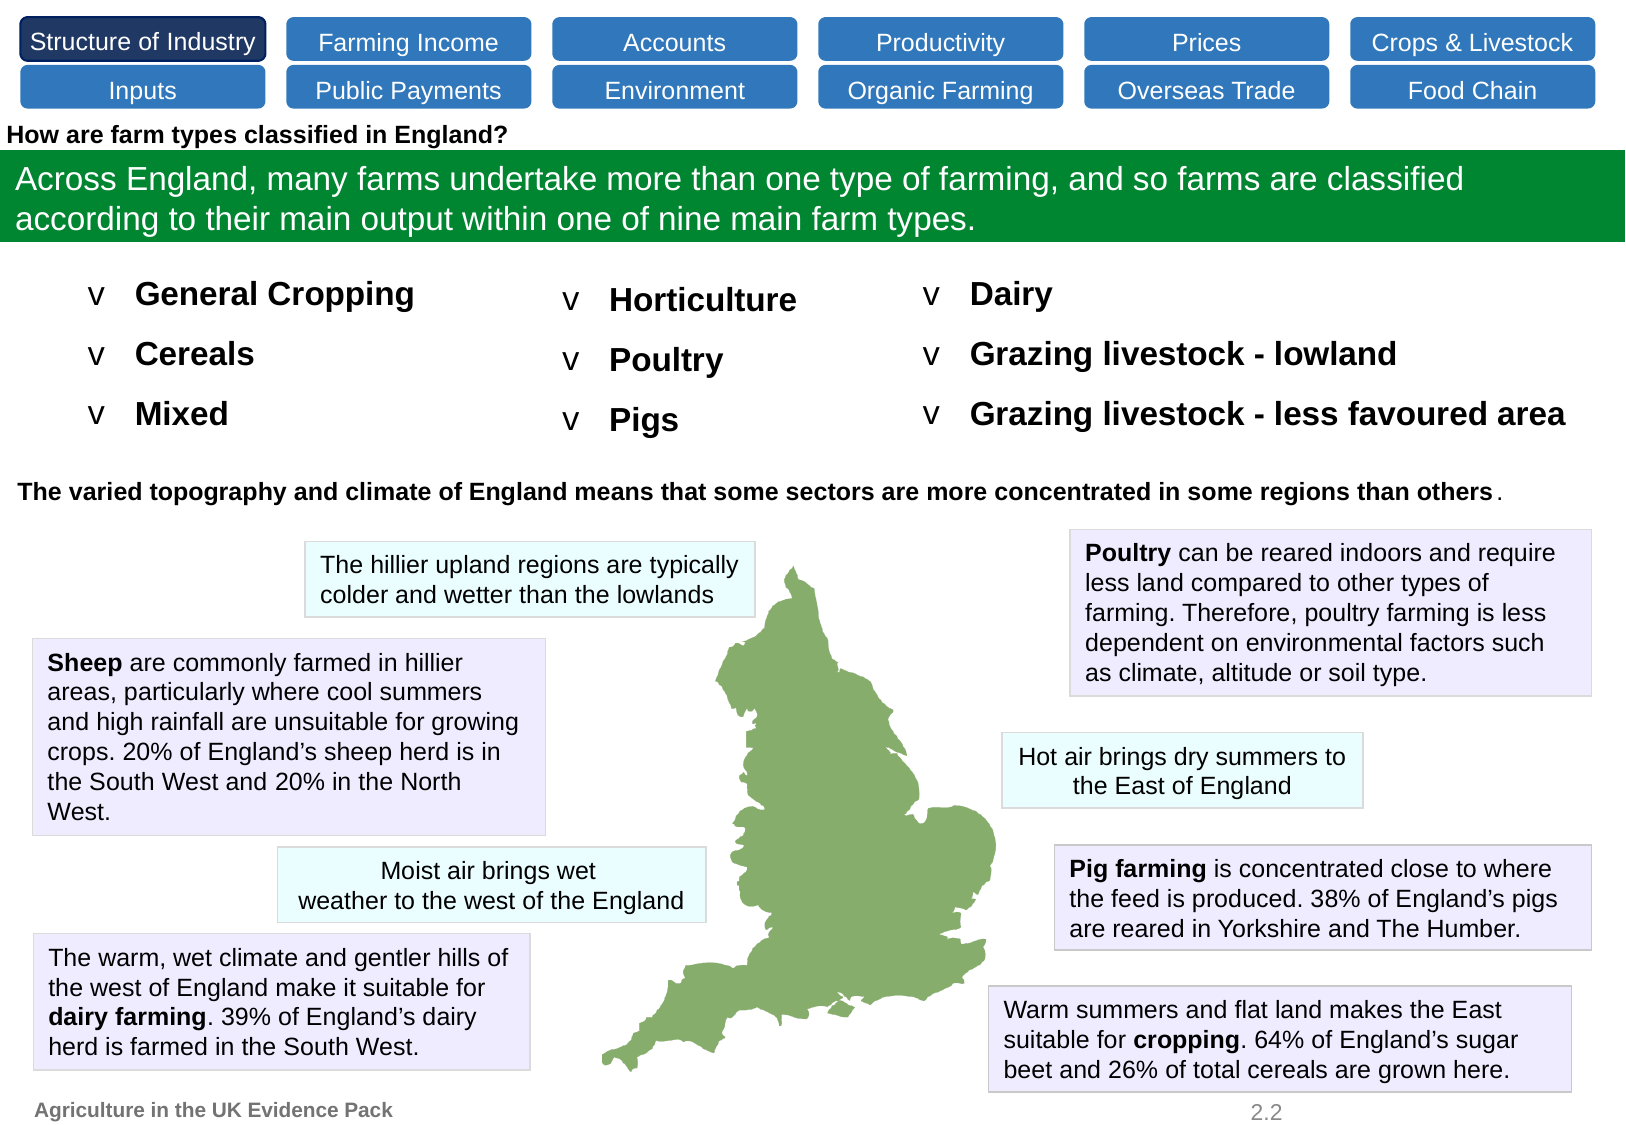

Structure of Industry
Farming Income
Accounts
Productivity
Prices
Crops & Livestock
Inputs
Public Payments
Environment
Organic Farming
Overseas Trade
Food Chain
# Slide 2.2 - How are farm types classified in England?
How are farm types classified in England?
Across England, many farms undertake more than one type of farming, and so farms are classified according to their main output within one of nine main farm types.
General Cropping
Cereals
Mixed
Dairy
Grazing livestock - lowland
Grazing livestock - less favoured area
Horticulture
Poultry
Pigs
The varied topography and climate of England means that some sectors are more concentrated in some regions than others.
Poultry can be reared indoors and require less land compared to other types of farming. Therefore, poultry farming is less dependent on environmental factors such as climate, altitude or soil type.
The hillier upland regions are typically colder and wetter than the lowlands
Sheep are commonly farmed in hillier areas, particularly where cool summers and high rainfall are unsuitable for growing crops. 20% of England’s sheep herd is in the South West and 20% in the North West.
Hot air brings dry summers to the East of England
Pig farming is concentrated close to where the feed is produced. 38% of England’s pigs are reared in Yorkshire and The Humber.
Moist air brings wet
weather to the west of the England
The warm, wet climate and gentler hills of the west of England make it suitable for dairy farming. 39% of England’s dairy herd is farmed in the South West.
Warm summers and flat land makes the East suitable for cropping. 64% of England’s sugar beet and 26% of total cereals are grown here.
2.2
Agriculture in the UK Evidence Pack